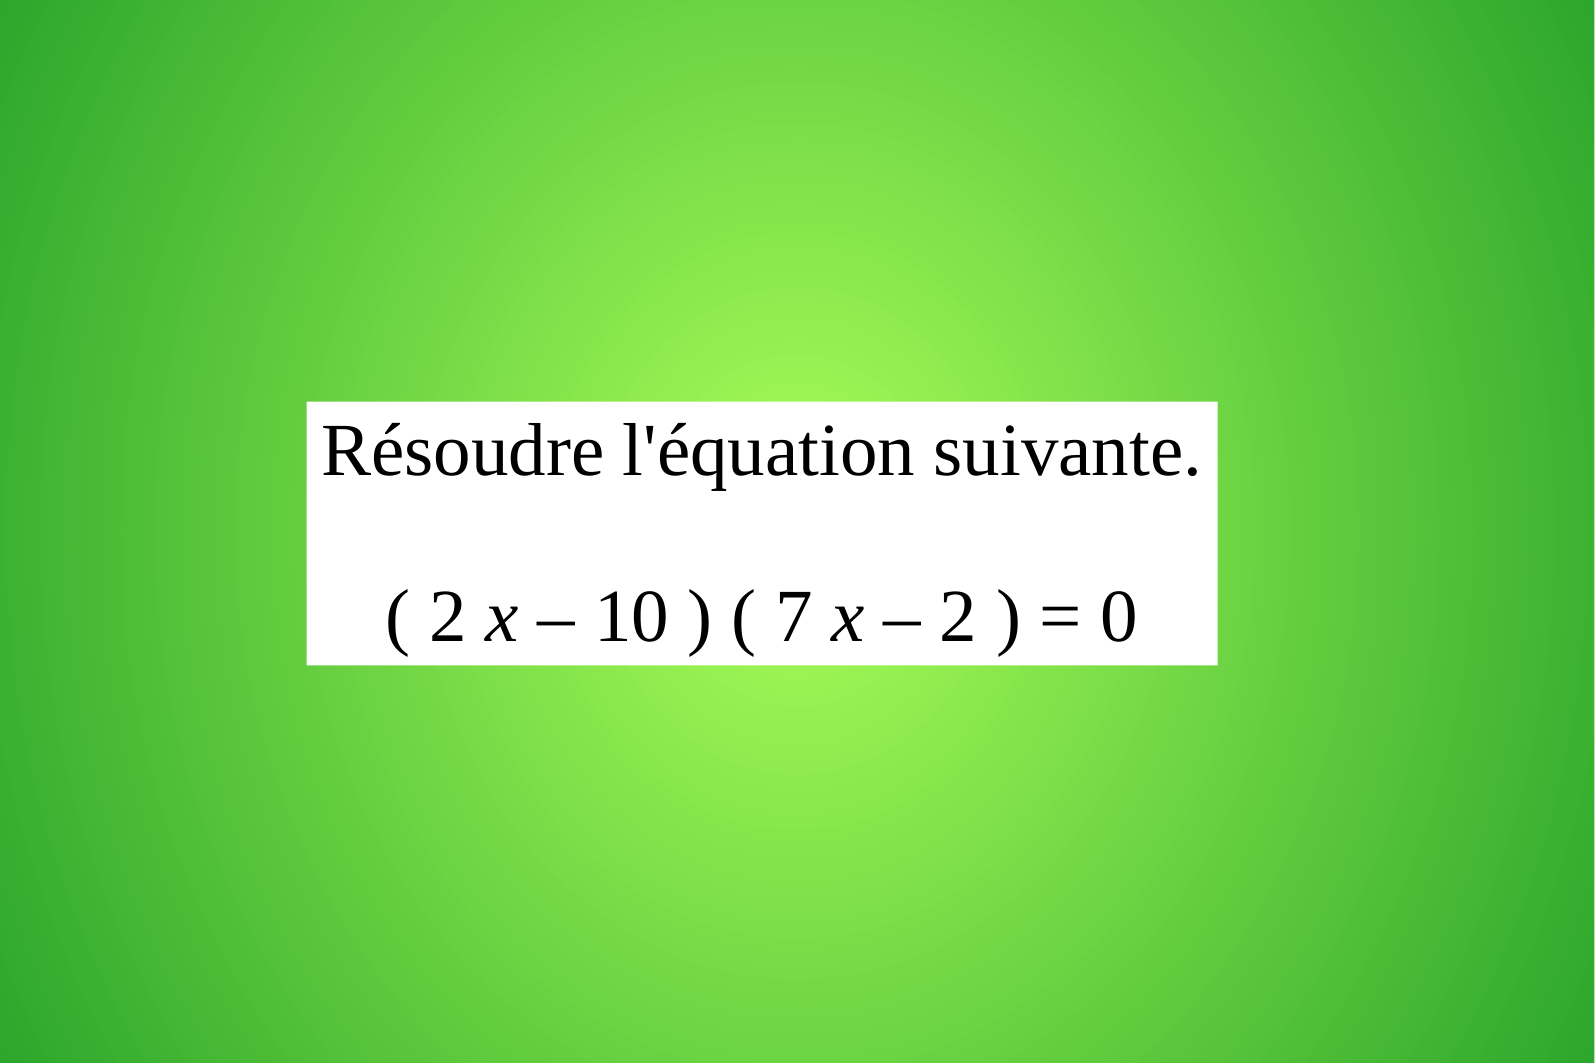

Résoudre l'équation suivante.
( 2 x – 10 ) ( 7 x – 2 ) = 0